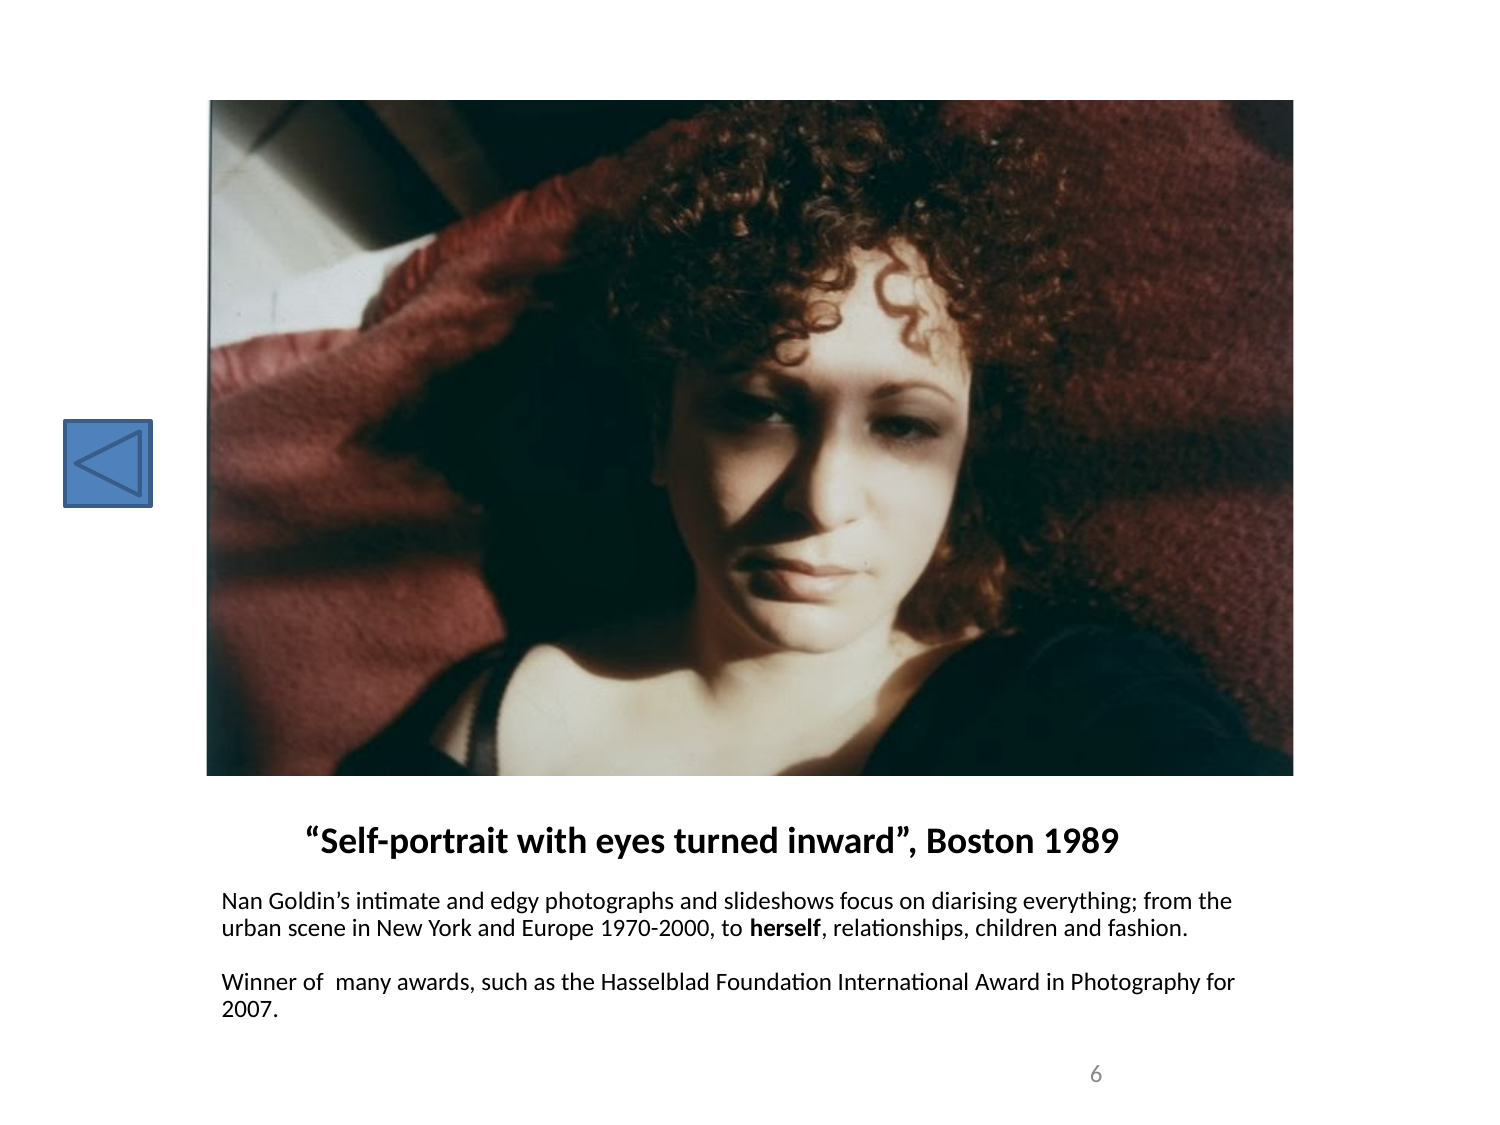

# “Self-portrait with eyes turned inward”, Boston 1989
Nan Goldin’s intimate and edgy photographs and slideshows focus on diarising everything; from the urban scene in New York and Europe 1970-2000, to herself, relationships, children and fashion.
Winner of many awards, such as the Hasselblad Foundation International Award in Photography for 2007.
6